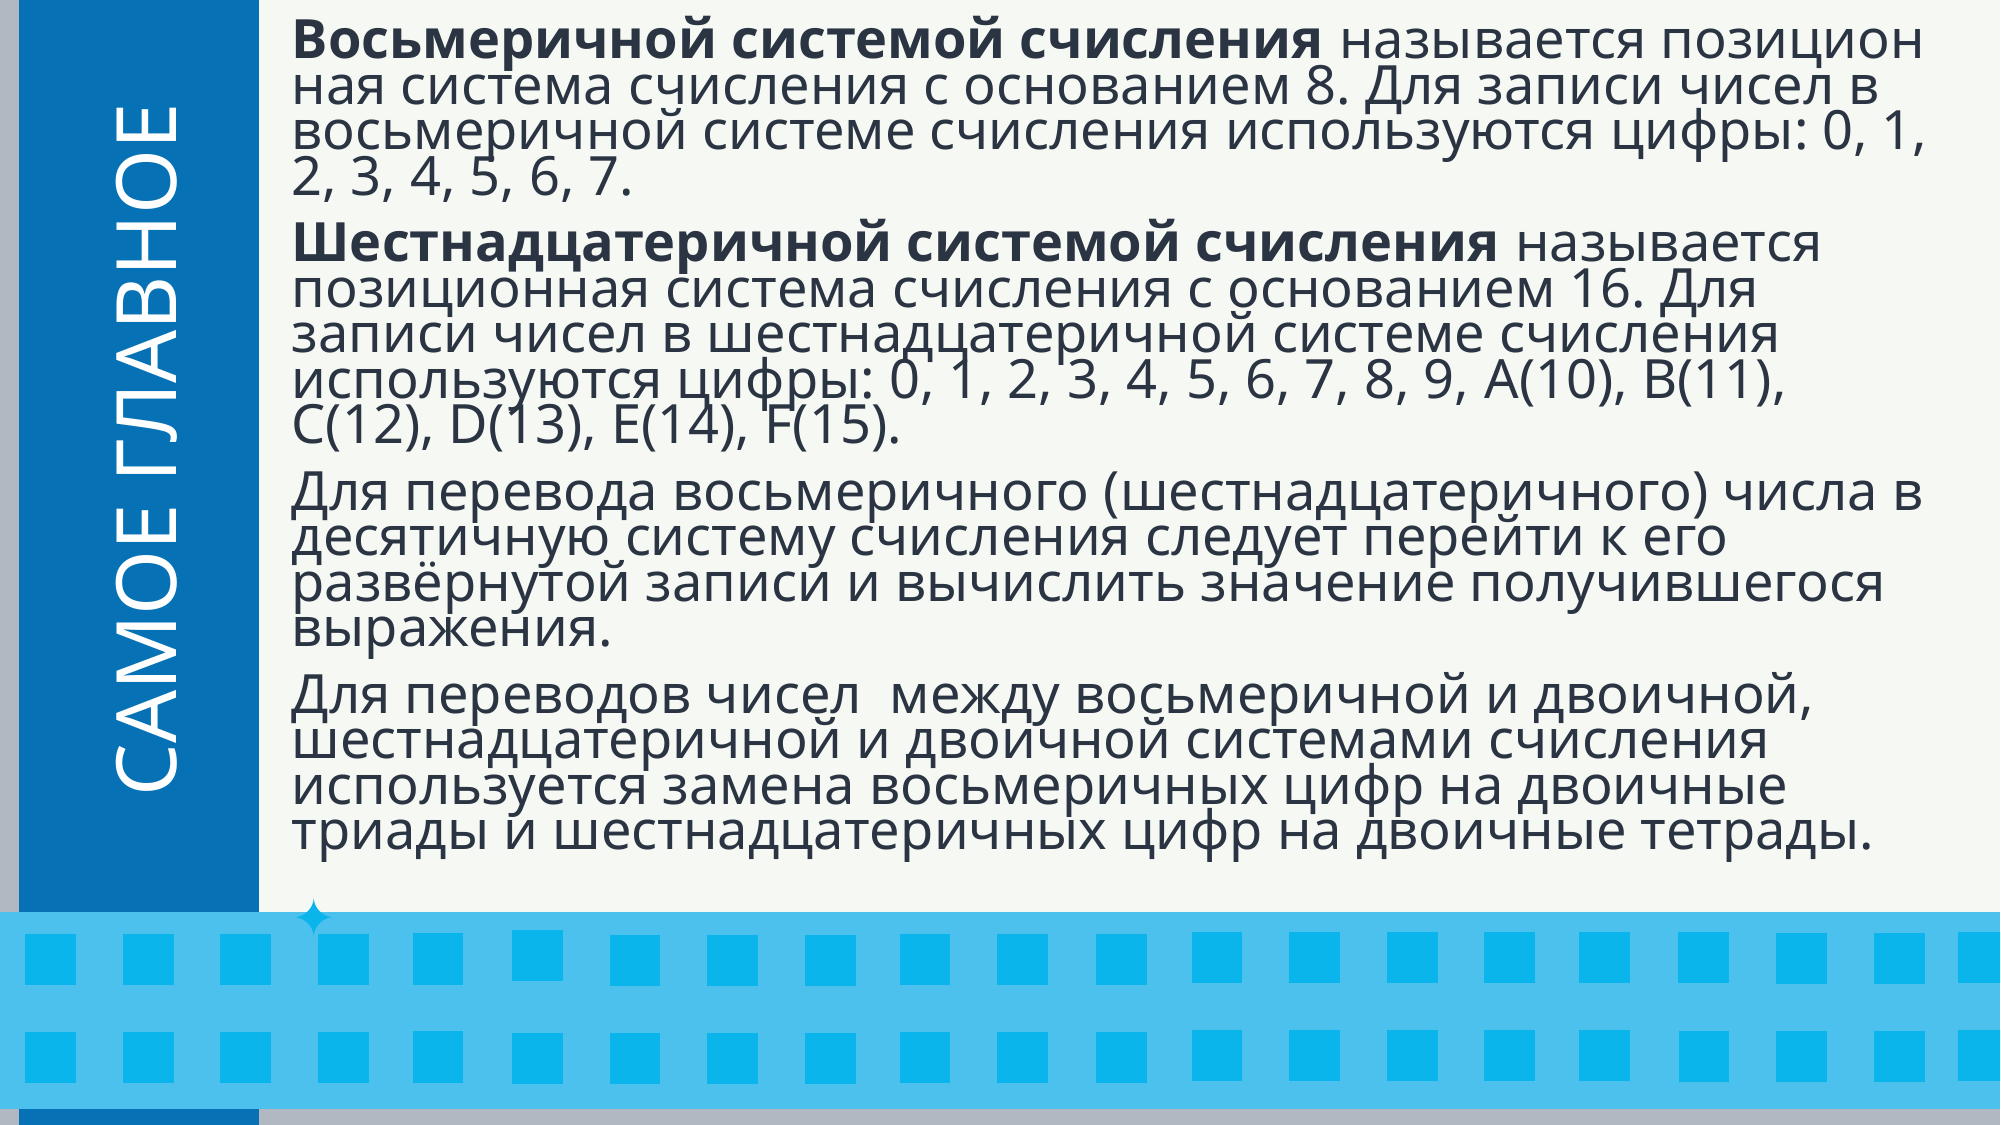

Восьмеричной системой счисления называется позицион­ная система счисления с основанием 8. Для записи чисел в восьмеричной системе счисления используются цифры: 0, 1, 2, 3, 4, 5, 6, 7.
Шестнадцатеричной системой счисления называется позиционная система счисления с основанием 16. Для записи чисел в шестнадцатеричной системе счисления используются цифры: 0, 1, 2, 3, 4, 5, 6, 7, 8, 9, A(10), B(11), C(12), D(13), E(14), F(15).
Для перевода восьмеричного (шестнадцатеричного) числа в десятичную систему счисления следует перейти к его развёрнутой записи и вычислить значение получившегося выражения.
Для переводов чисел между восьмеричной и двоичной, шестнадцатеричной и двоичной системами счисления используется замена восьмеричных цифр на двоичные триады и шестнадцате­ричных цифр на двоичные тетрады.